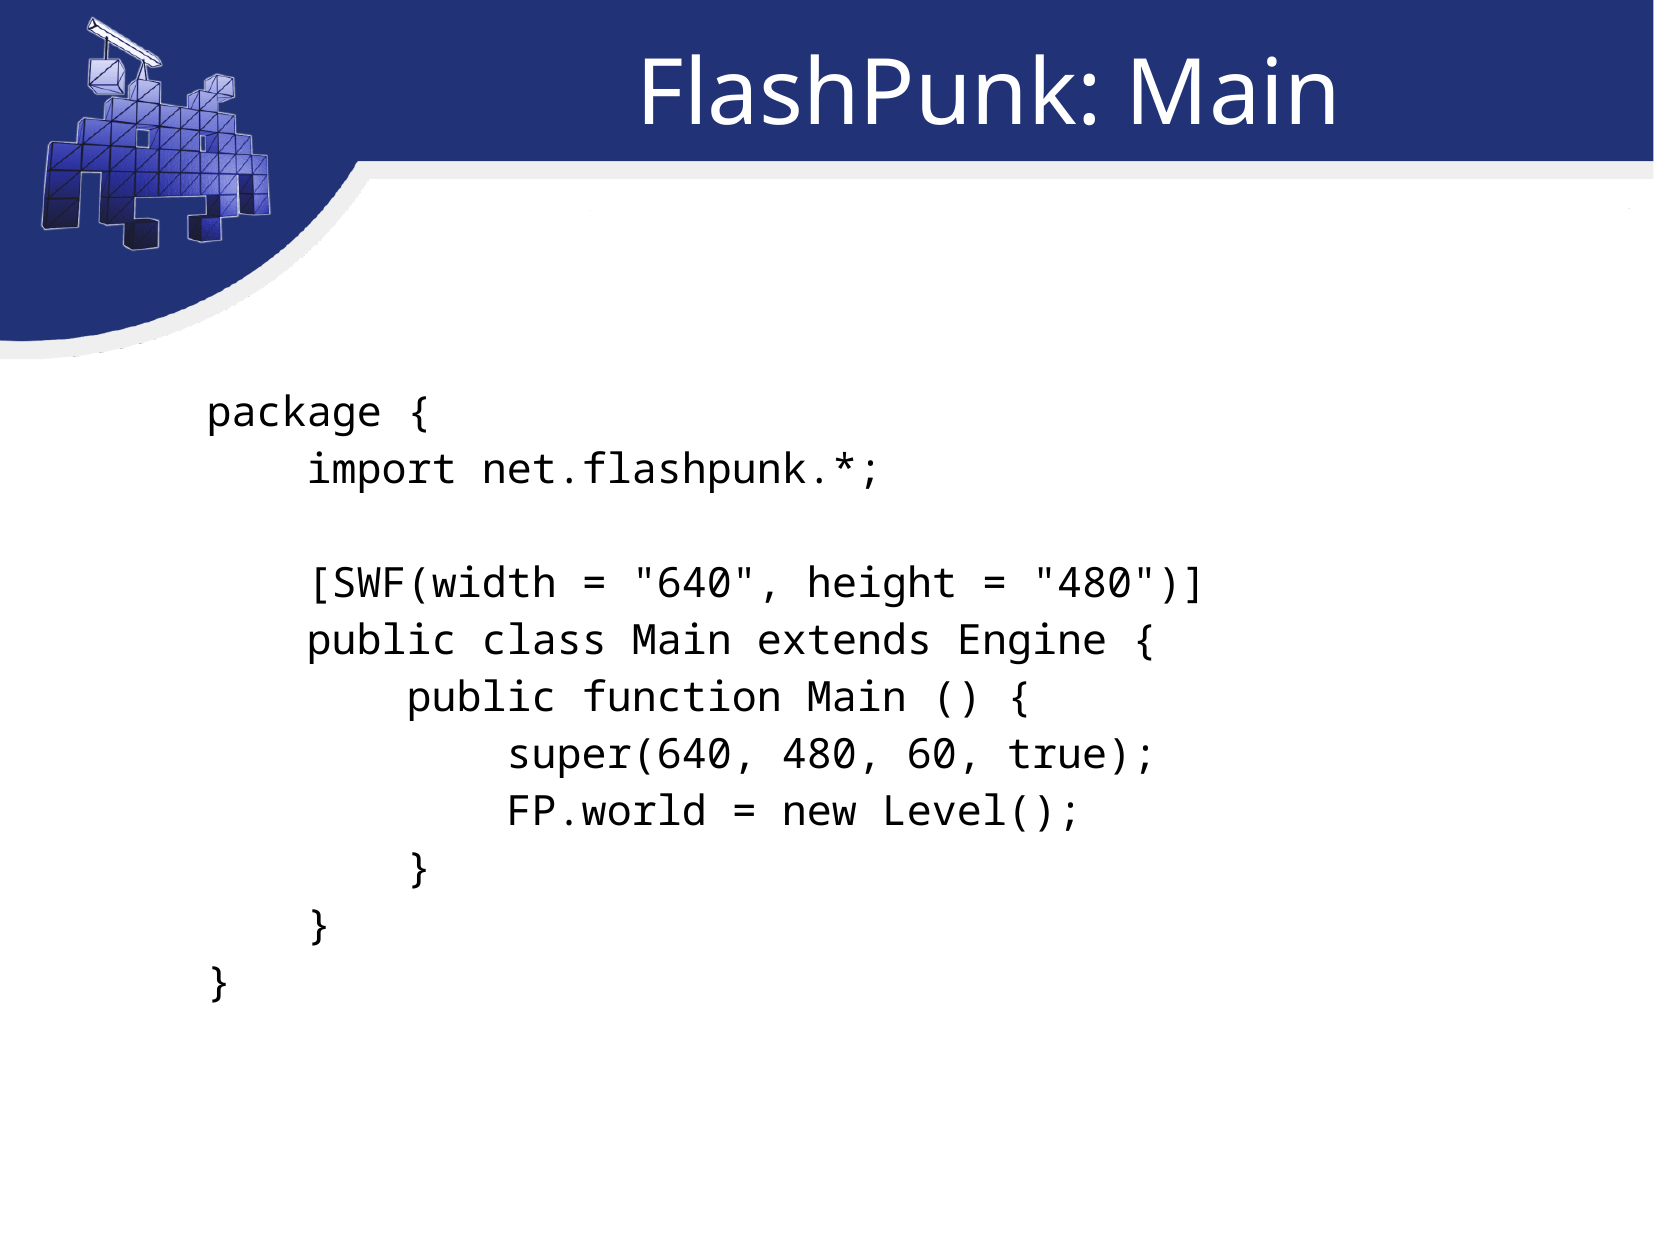

# FlashPunk: Main
package {
 import net.flashpunk.*;
 [SWF(width = "640", height = "480")]
 public class Main extends Engine {
 public function Main () {
 super(640, 480, 60, true);
 FP.world = new Level();
 }
 }
}